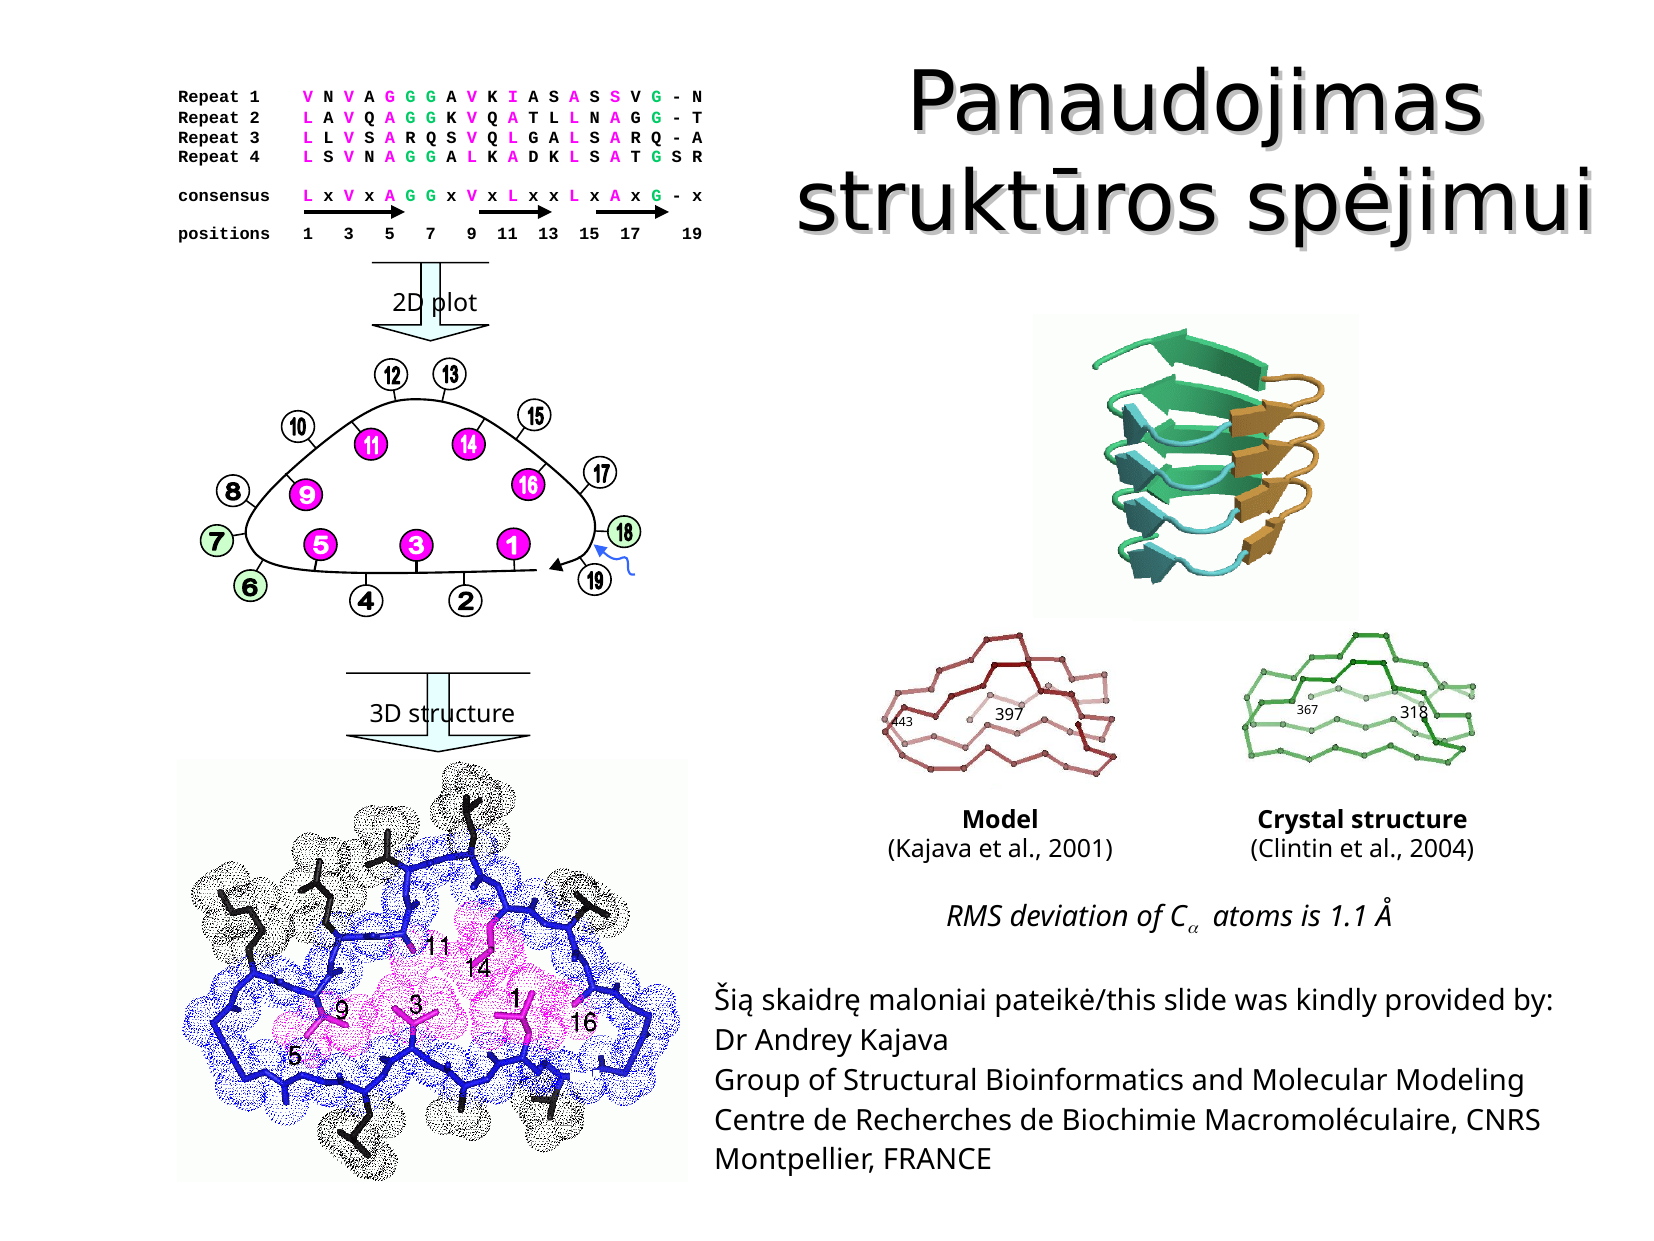

# Panaudojimas struktūros spėjimui
2D plot
3D structure
367
318
397
443
Model
(Kajava et al., 2001)
Crystal structure
(Clintin et al., 2004)
RMS deviation of C atoms is 1.1 Å
Šią skaidrę maloniai pateikė/this slide was kindly provided by:
Dr Andrey Kajava
Group of Structural Bioinformatics and Molecular Modeling
Centre de Recherches de Biochimie Macromoléculaire, CNRS
Montpellier, FRANCE